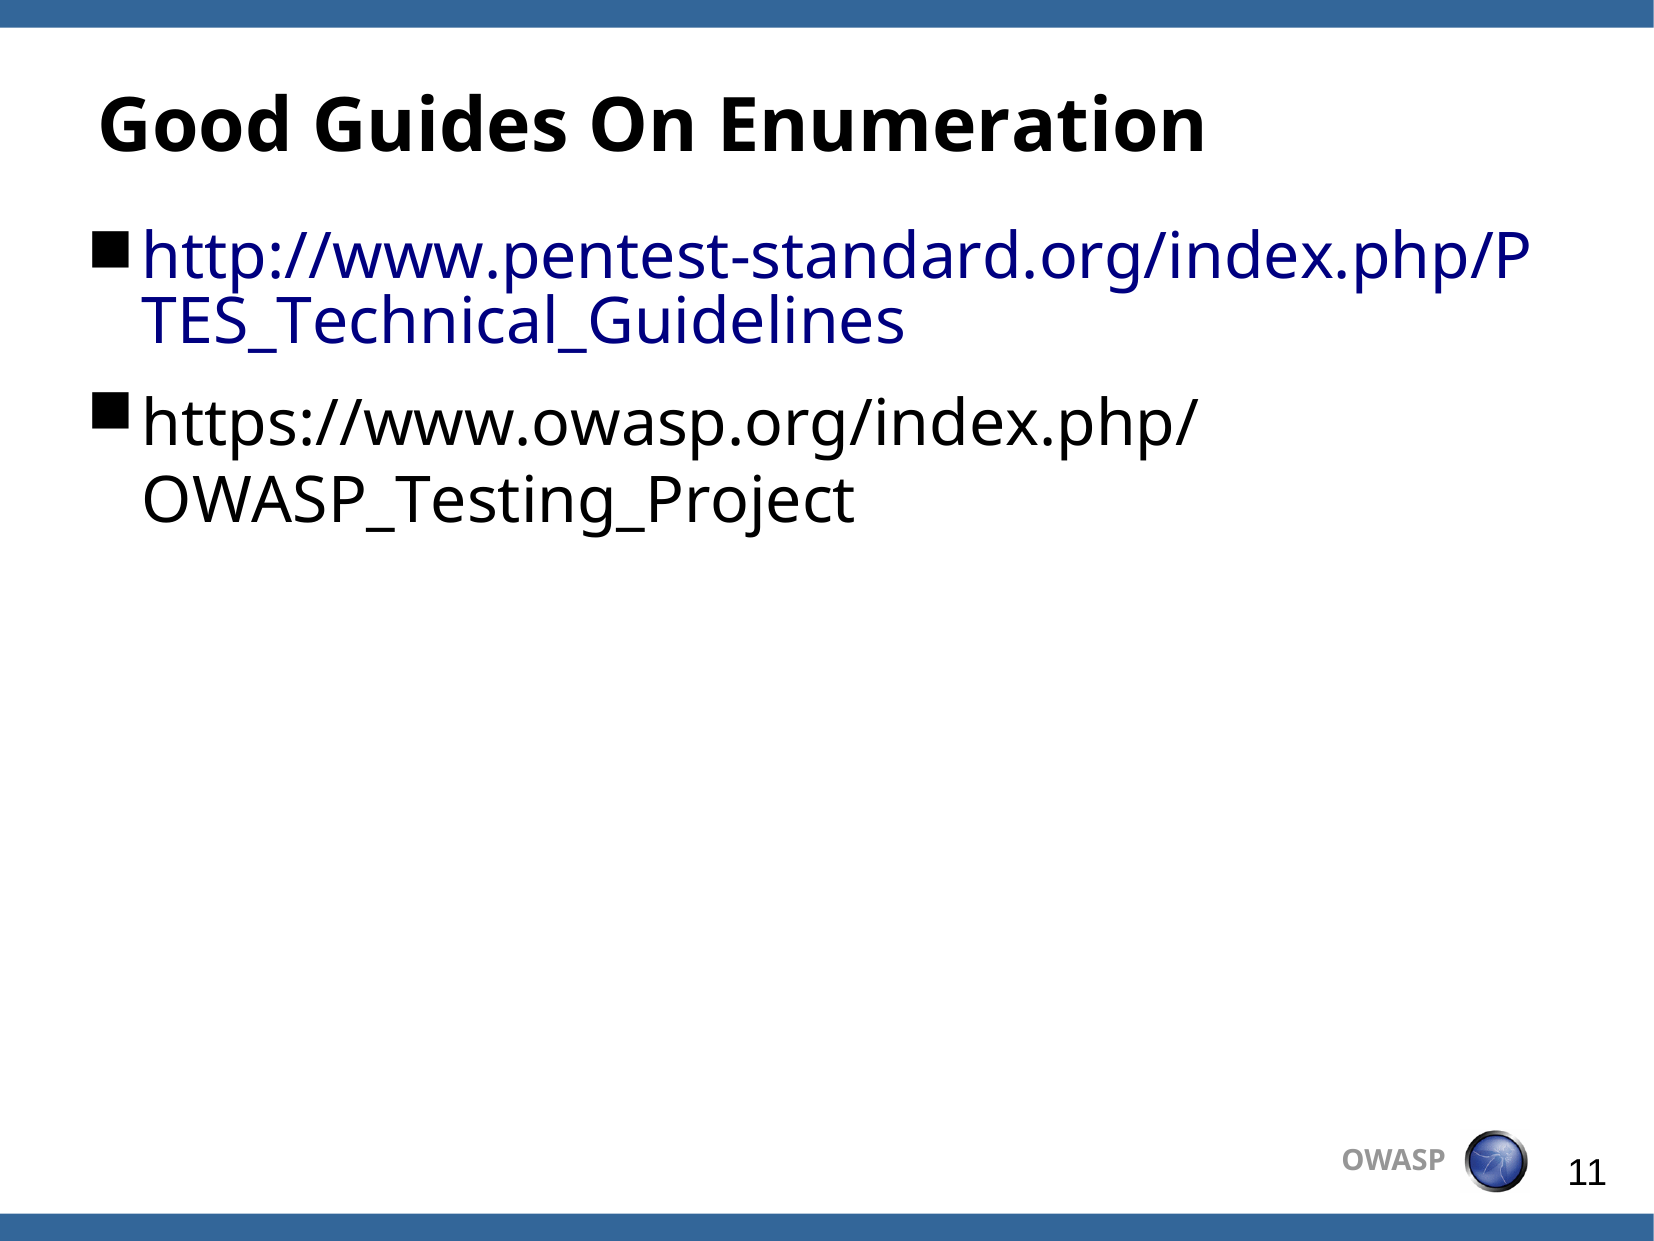

# Good Guides On Enumeration
http://www.pentest-standard.org/index.php/PTES_Technical_Guidelines
https://www.owasp.org/index.php/OWASP_Testing_Project
11